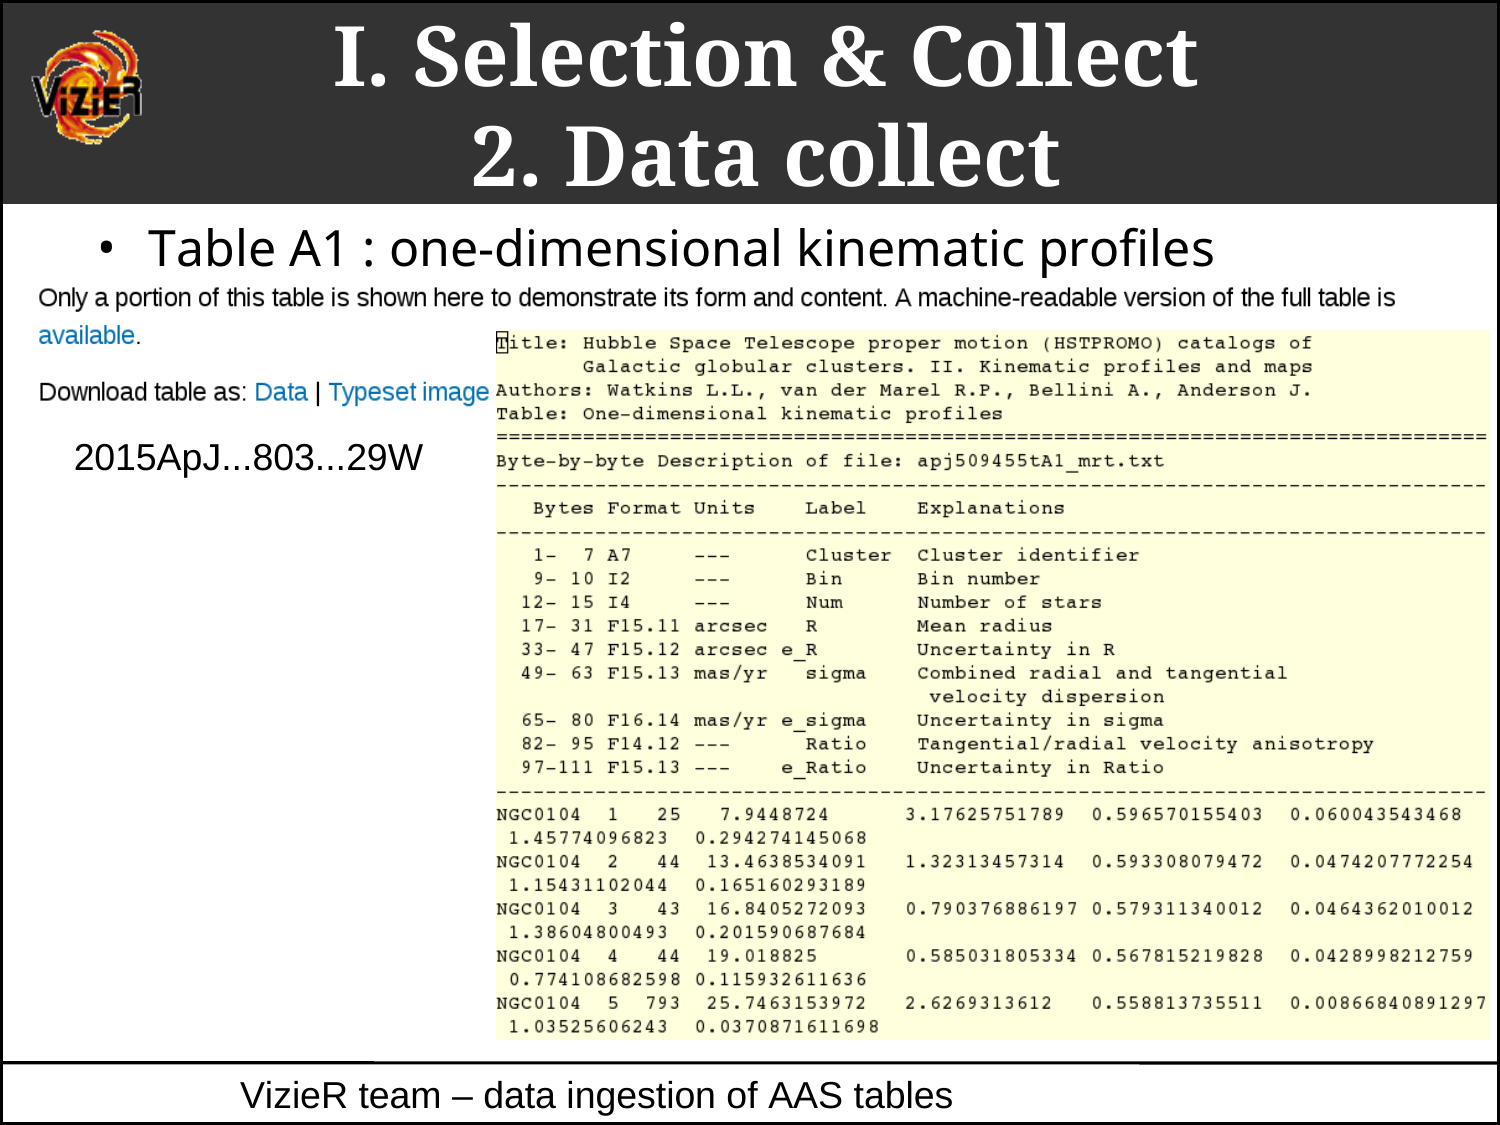

# I. Selection & Collect 2. Data collect
Table A1 : one-dimensional kinematic profiles
2015ApJ...803...29W